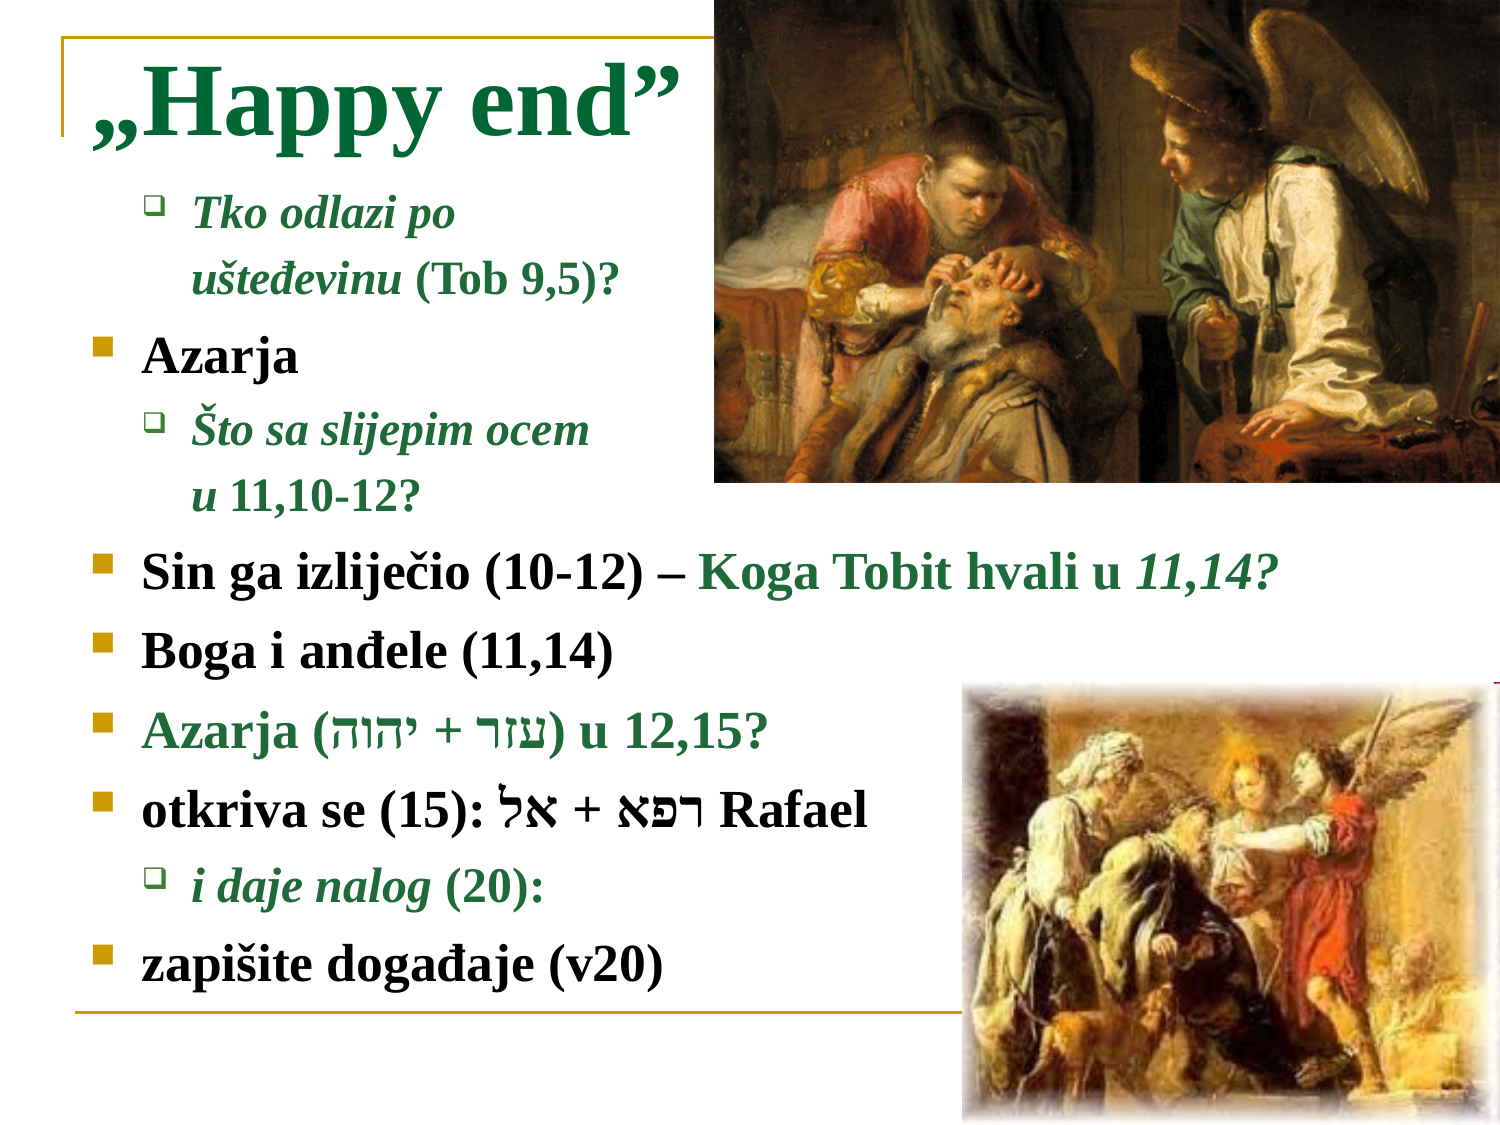

# „Happy end”
Tko odlazi po
ušteđevinu (Tob 9,5)?
Azarja
Što sa slijepim ocem
u 11,10-12?
Sin ga izliječio (10-12) – Koga Tobit hvali u 11,14?
Boga i anđele (11,14)
Azarja (עזר + יהוה) u 12,15?
otkriva se (15): רפא + אל Rafael
i daje nalog (20):
zapišite događaje (v20)